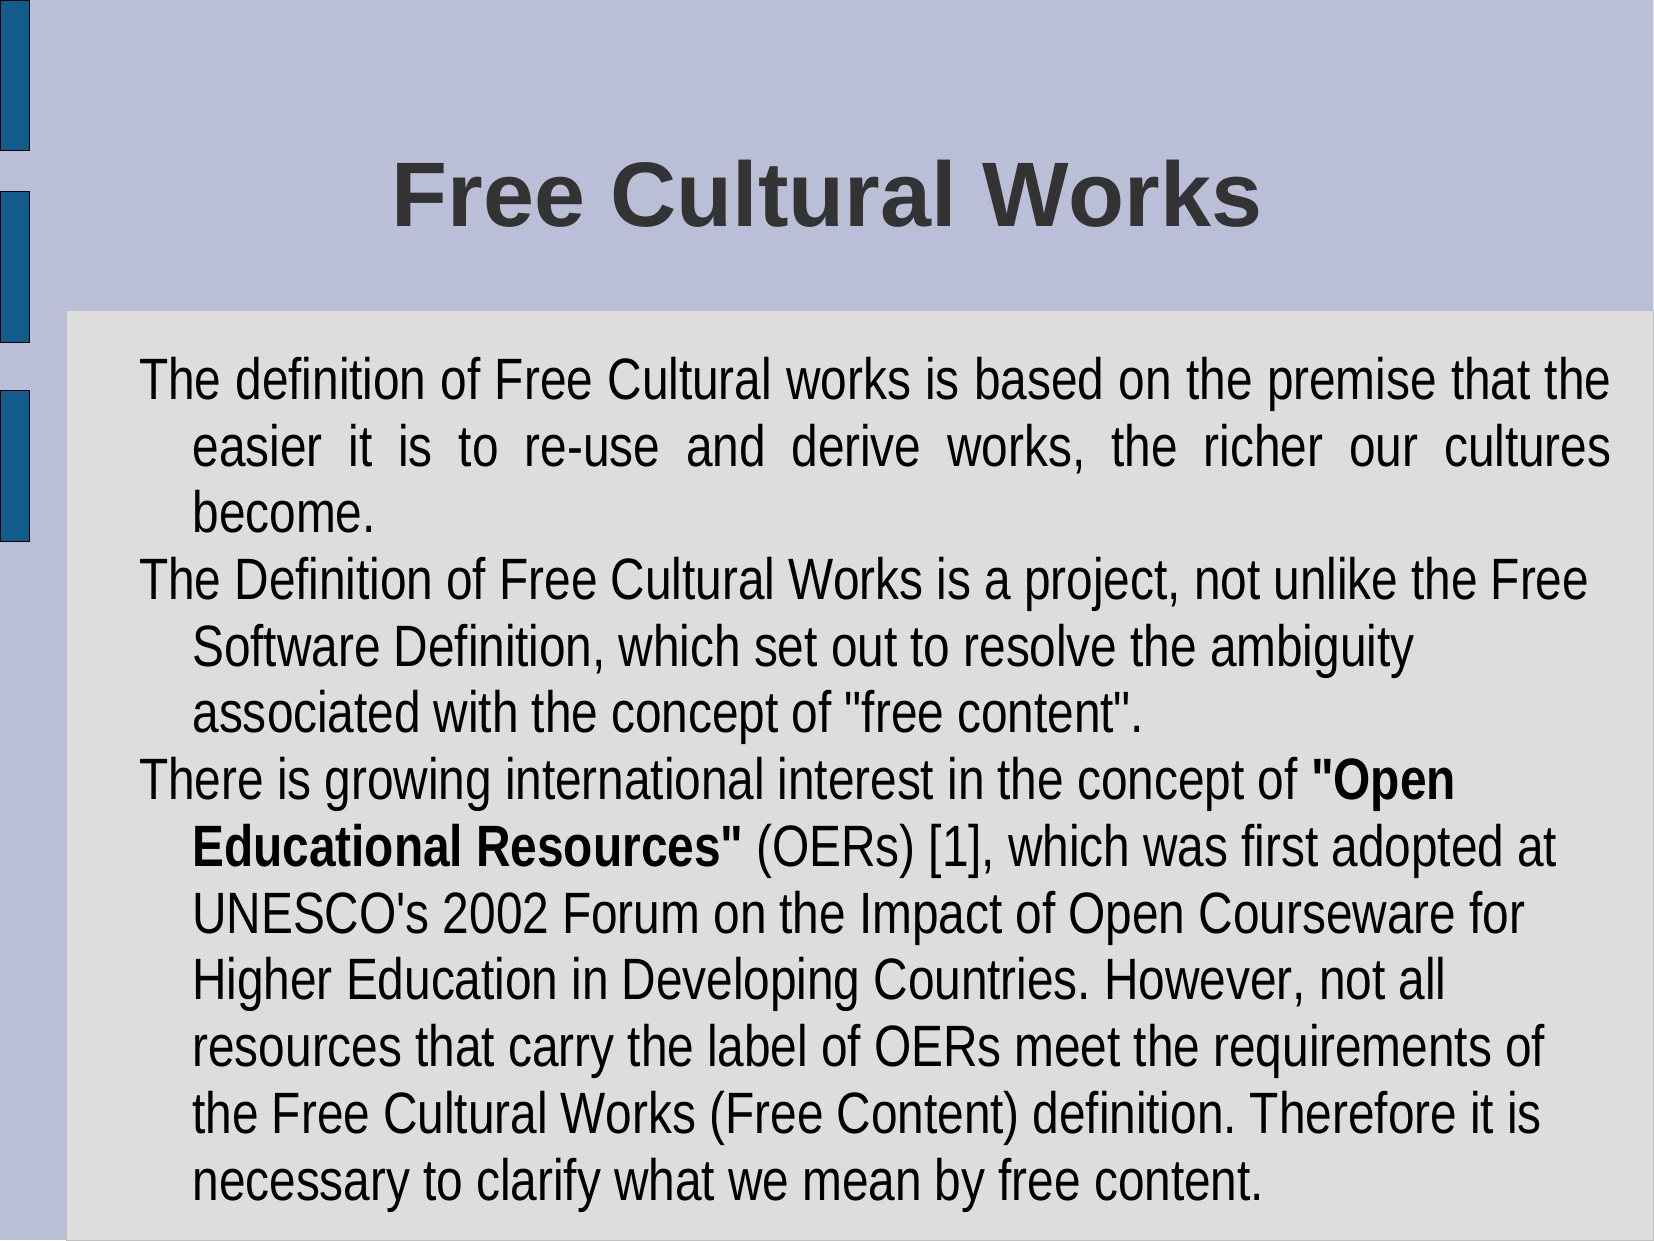

# Free Cultural Works
The definition of Free Cultural works is based on the premise that the easier it is to re-use and derive works, the richer our cultures become.
The Definition of Free Cultural Works is a project, not unlike the Free Software Definition, which set out to resolve the ambiguity associated with the concept of "free content".
There is growing international interest in the concept of "Open Educational Resources" (OERs) [1], which was first adopted at UNESCO's 2002 Forum on the Impact of Open Courseware for Higher Education in Developing Countries. However, not all resources that carry the label of OERs meet the requirements of the Free Cultural Works (Free Content) definition. Therefore it is necessary to clarify what we mean by free content.